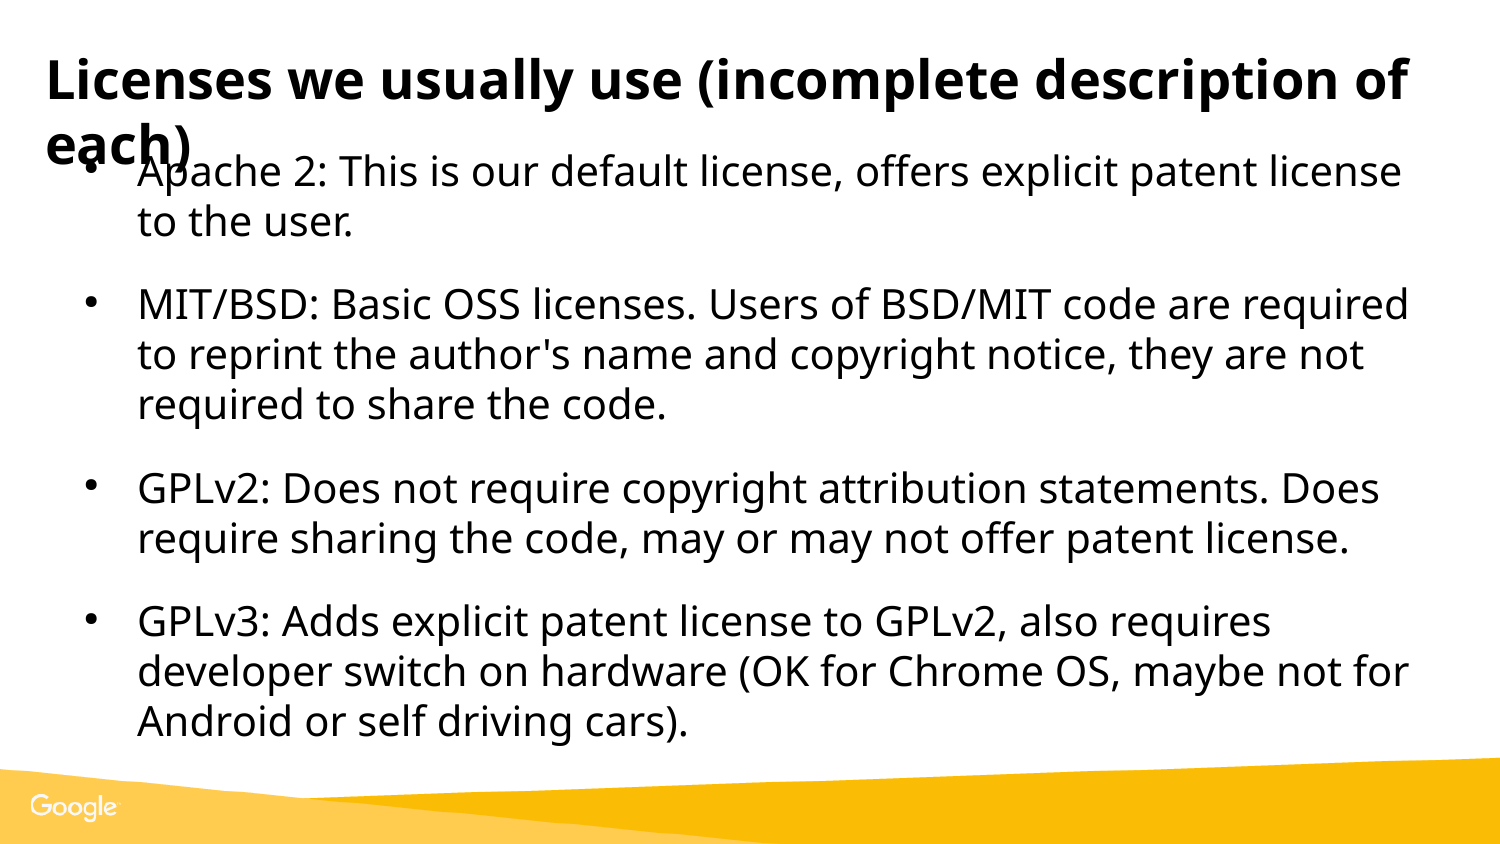

Licenses we usually use (incomplete description of each)
# Apache 2: This is our default license, offers explicit patent license to the user.
MIT/BSD: Basic OSS licenses. Users of BSD/MIT code are required to reprint the author's name and copyright notice, they are not required to share the code.
GPLv2: Does not require copyright attribution statements. Does require sharing the code, may or may not offer patent license.
GPLv3: Adds explicit patent license to GPLv2, also requires developer switch on hardware (OK for Chrome OS, maybe not for Android or self driving cars).